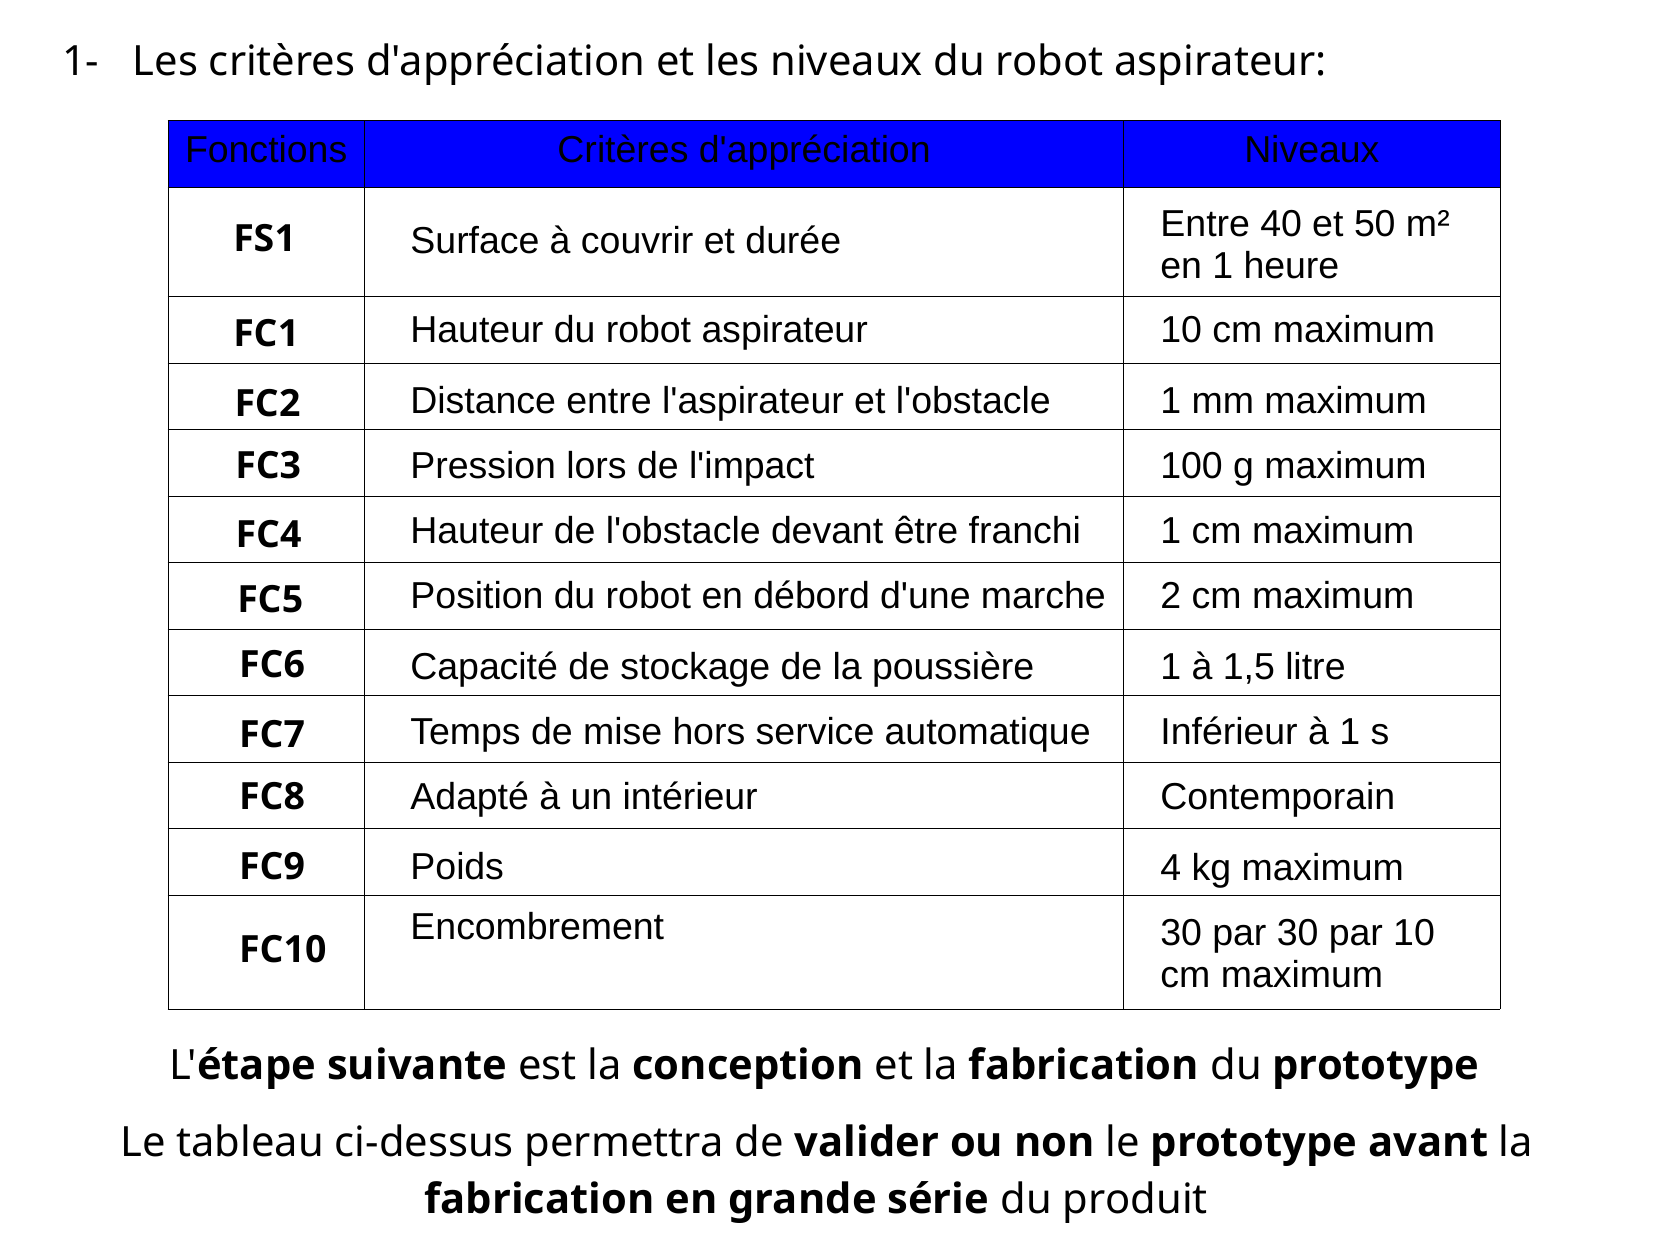

1-
Les critères d'appréciation et les niveaux du robot aspirateur:
| Fonctions | Critères d'appréciation | Niveaux |
| --- | --- | --- |
| | | |
| | | |
| | | |
| | | |
| | | |
| | | |
| | | |
| | | |
| | | |
| | | |
| | | |
Entre 40 et 50 m² en 1 heure
FS1
Surface à couvrir et durée
FC1
Hauteur du robot aspirateur
10 cm maximum
FC2
Distance entre l'aspirateur et l'obstacle
1 mm maximum
FC3
Pression lors de l'impact
100 g maximum
FC4
Hauteur de l'obstacle devant être franchi
1 cm maximum
FC5
Position du robot en débord d'une marche
2 cm maximum
FC6
Capacité de stockage de la poussière
1 à 1,5 litre
FC7
Temps de mise hors service automatique
Inférieur à 1 s
FC8
Adapté à un intérieur
Contemporain
FC9
Poids
4 kg maximum
Encombrement
30 par 30 par 10 cm maximum
FC10
L'étape suivante est la conception et la fabrication du prototype
Le tableau ci-dessus permettra de valider ou non le prototype avant la fabrication en grande série du produit